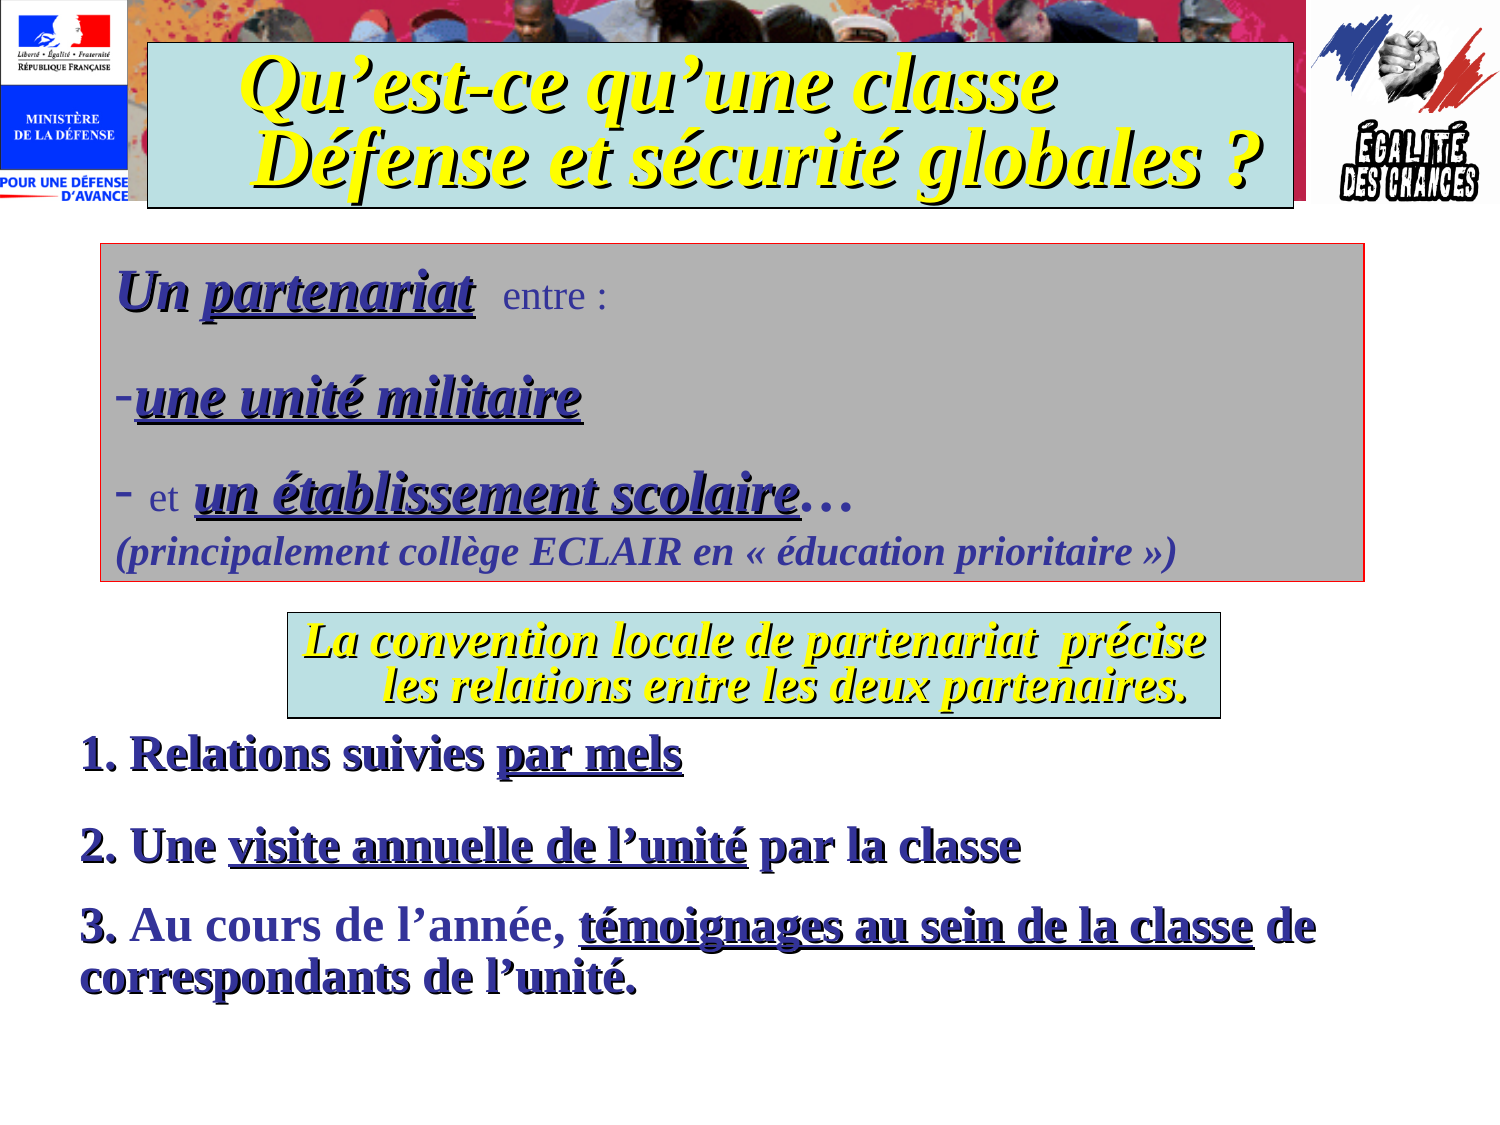

Qu’est-ce qu’une classe Défense et sécurité globales ?
Un partenariat  entre :
une unité militaire
 et un établissement scolaire…				(principalement collège ECLAIR en « éducation prioritaire »)
La convention locale de partenariat précise les relations entre les deux partenaires.
1. Relations suivies par mels
2. Une visite annuelle de l’unité par la classe
3. Au cours de l’année, témoignages au sein de la classe de correspondants de l’unité.